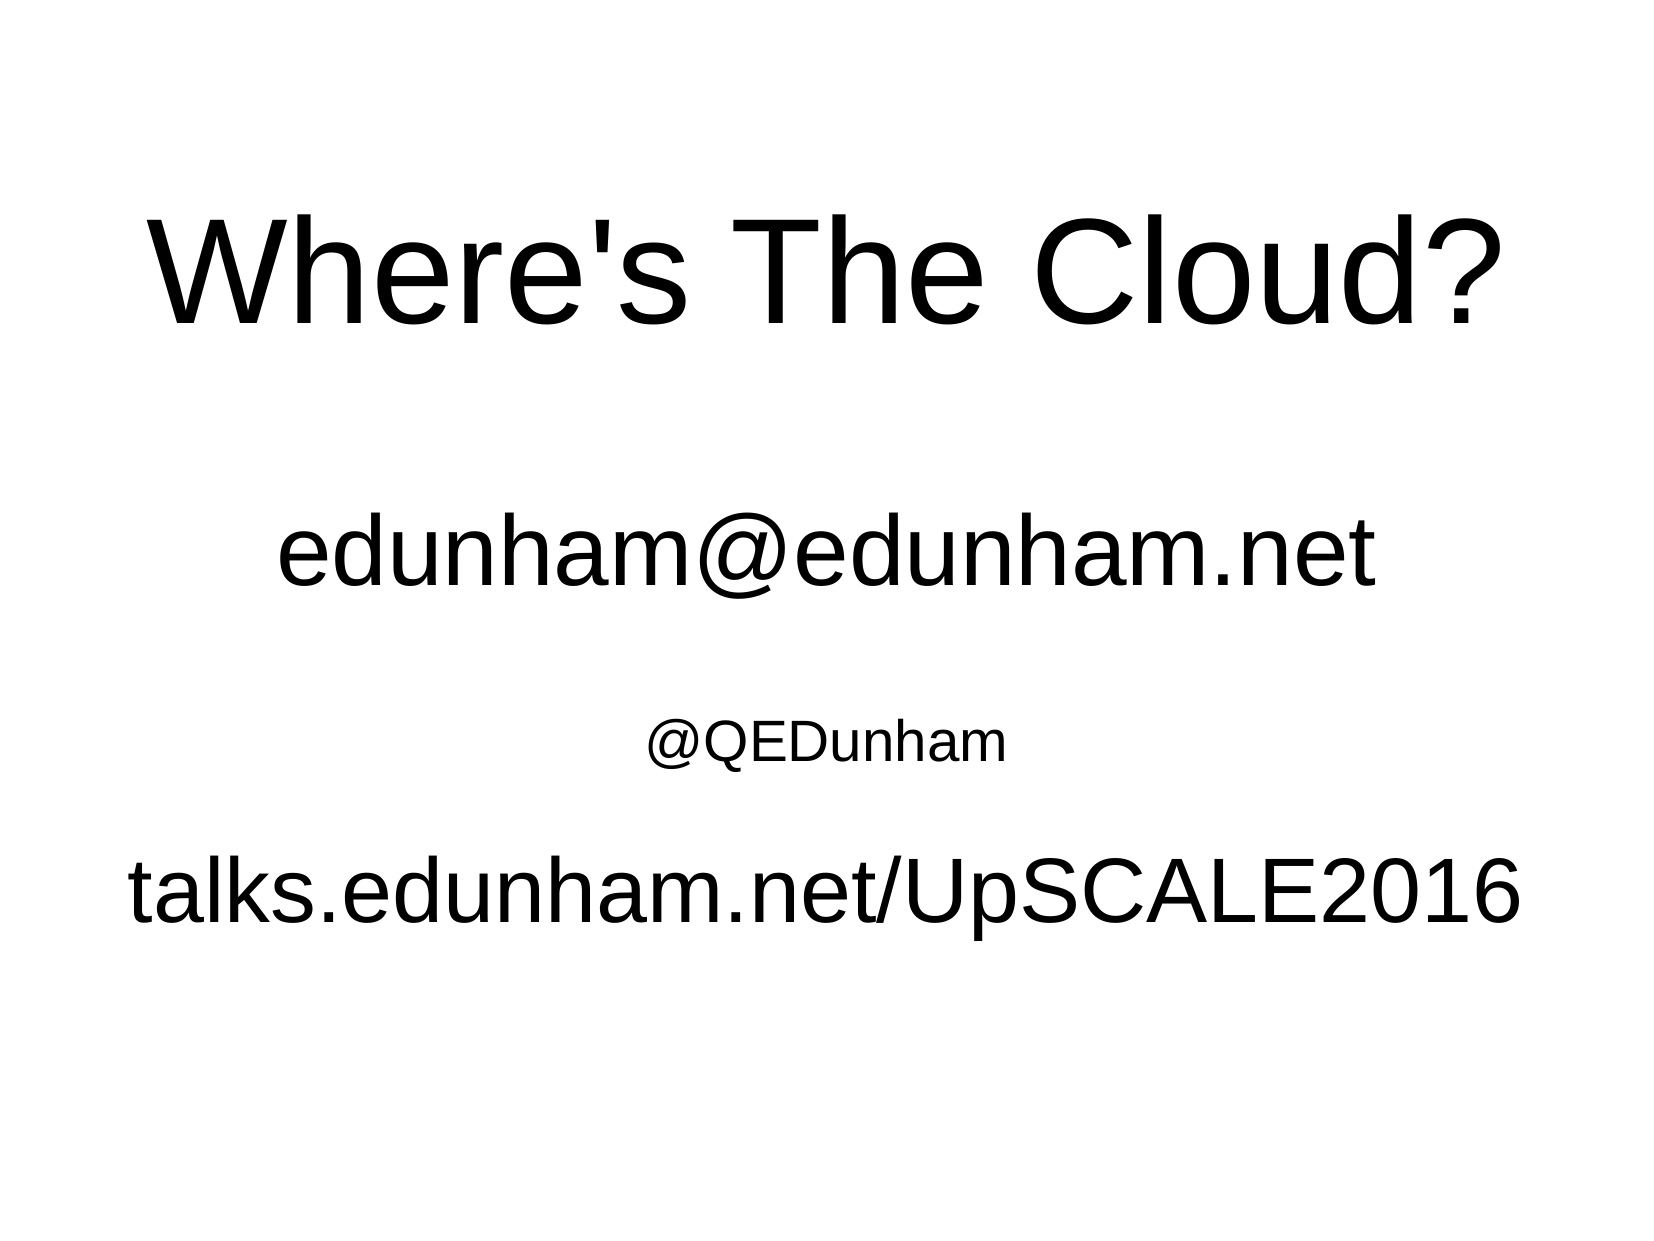

# Where's The Cloud? edunham@edunham.net @QEDunham talks.edunham.net/UpSCALE2016